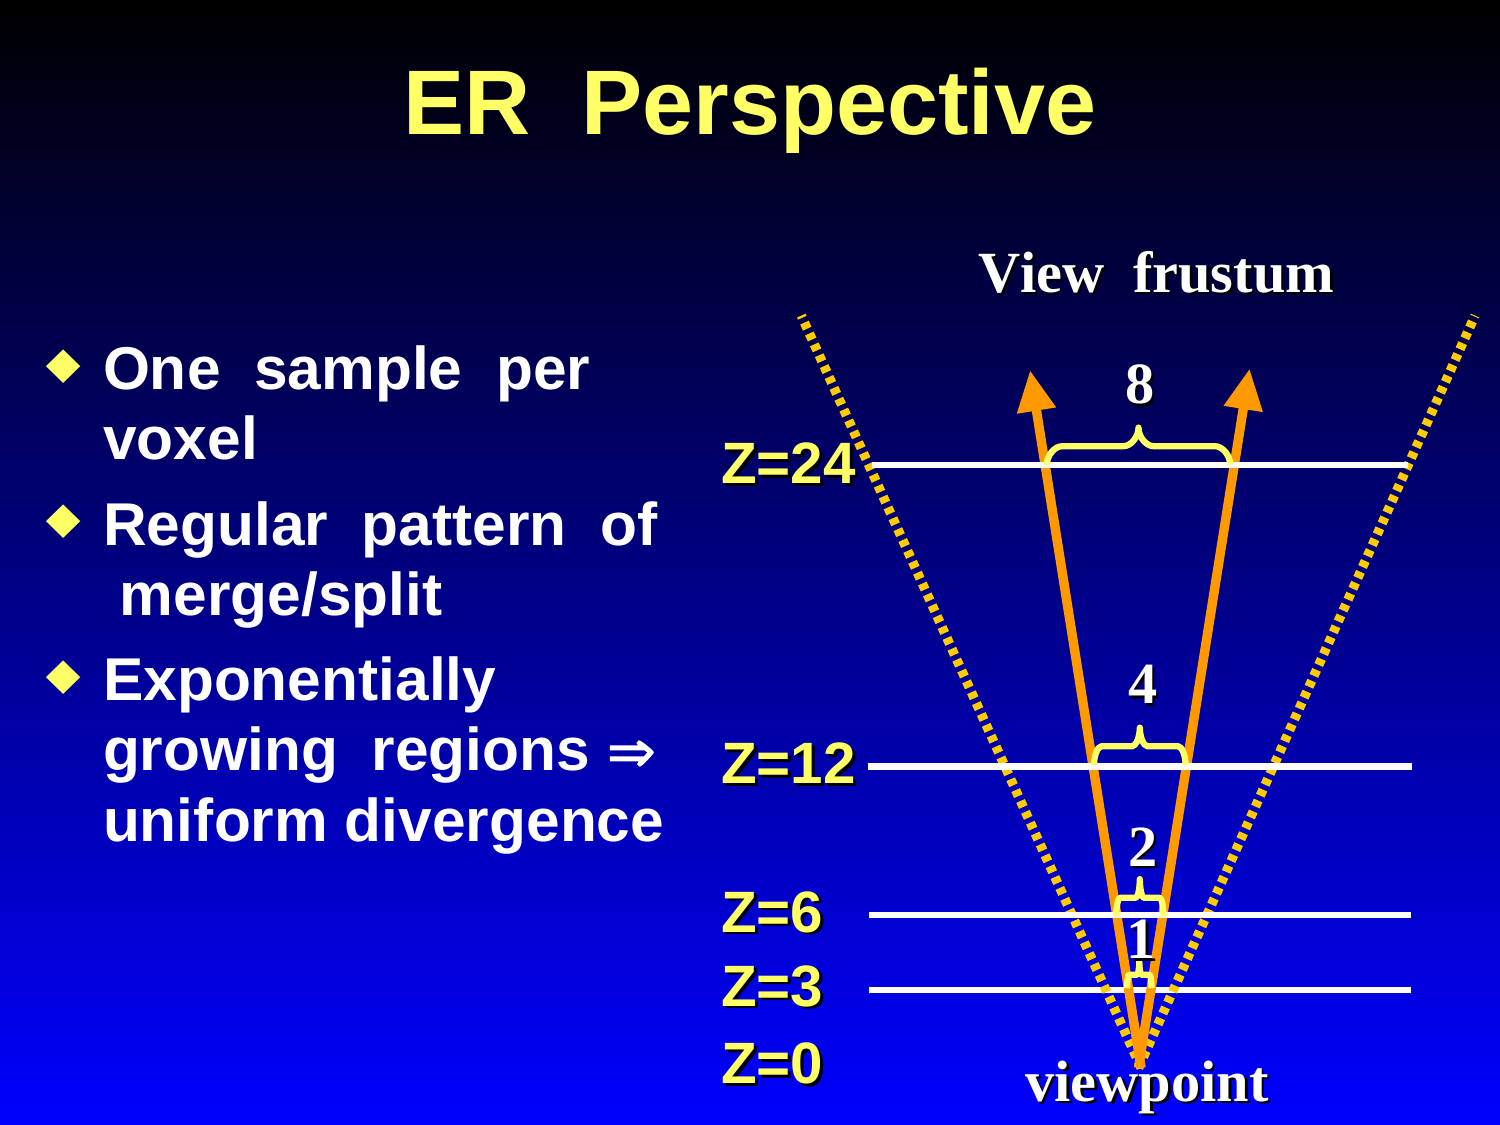

# ER Perspective
View frustum
One sample per voxel
Regular pattern of merge/split
Exponentially growing regions  uniform divergence
8
Z=24
4
Z=12
2
Z=6
1
Z=3
Z=0
viewpoint